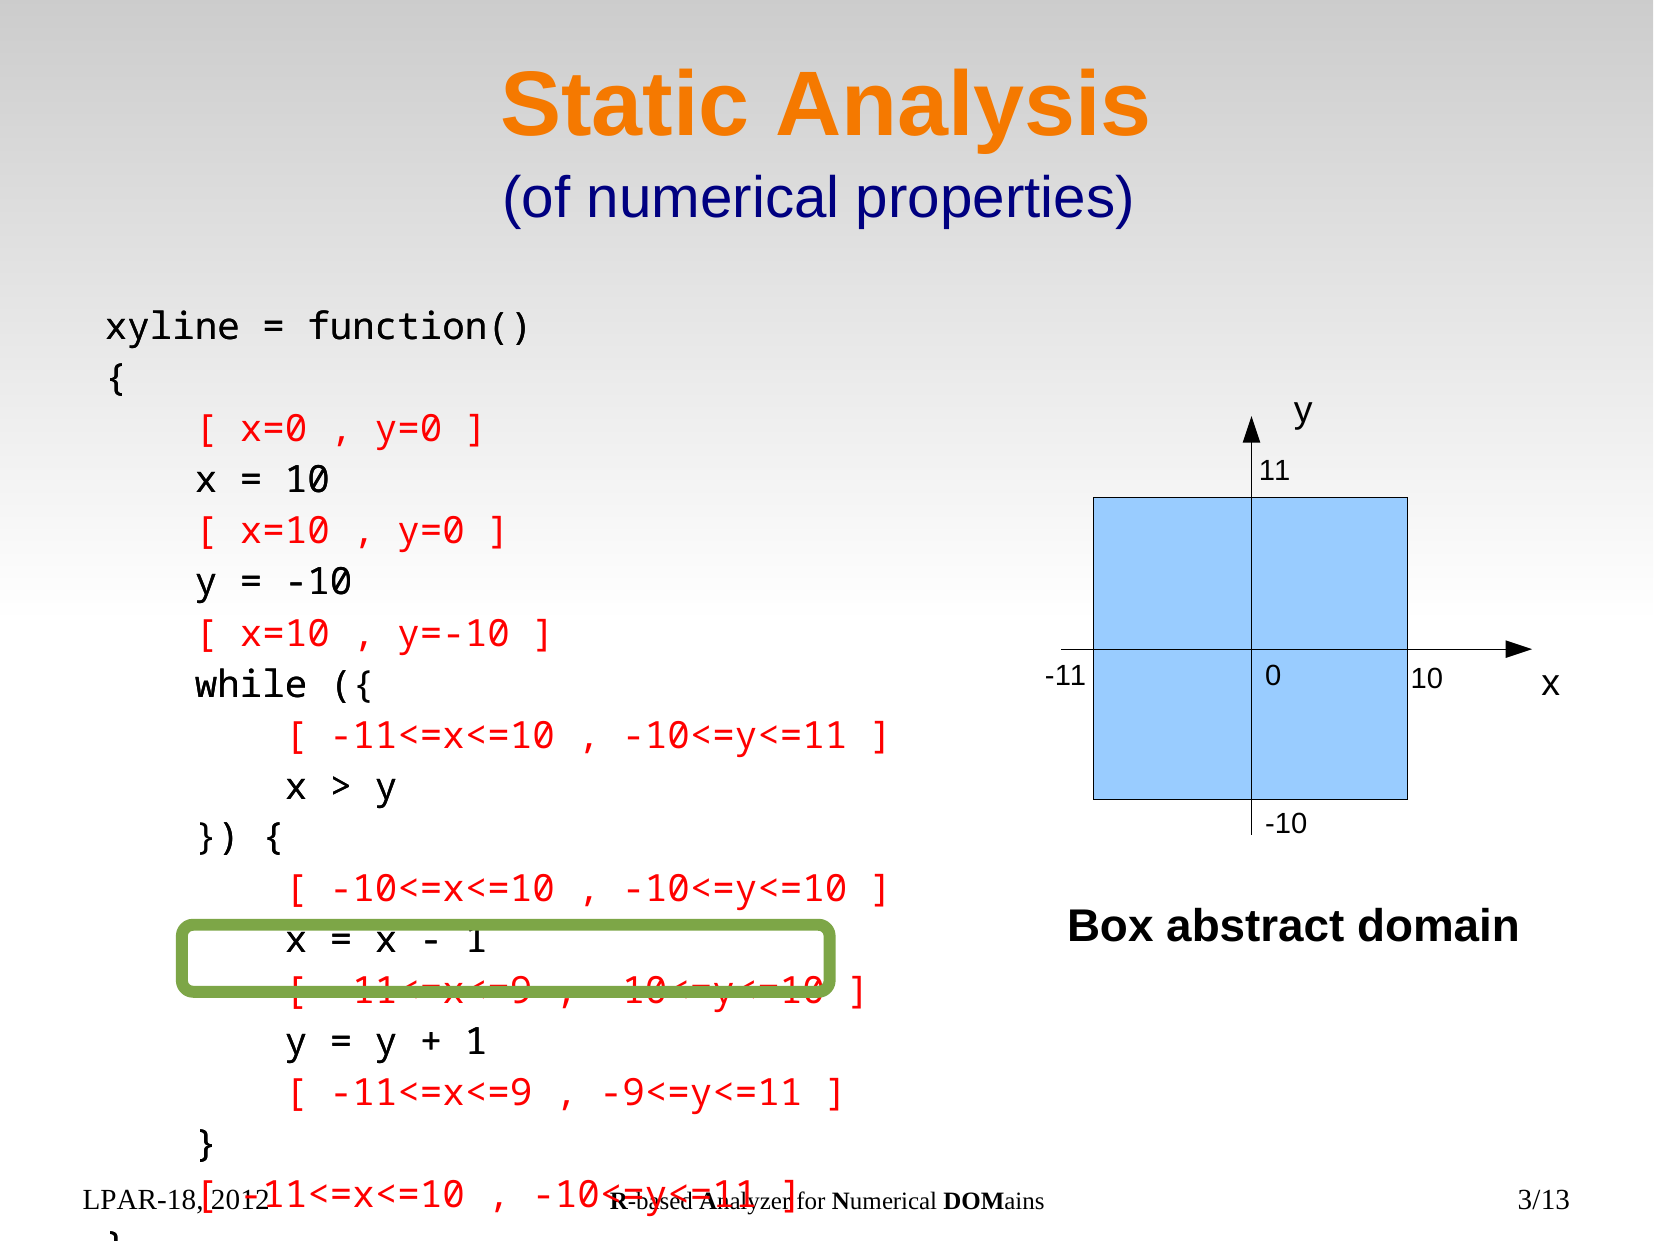

# Static Analysis
(of numerical properties)
xyline = function()
{
 [ x=0 , y=0 ]
 x = 10
 [ x=10 , y=0 ]
 y = -10
 [ x=10 , y=-10 ]
 while ({
 [ -11<=x<=10 , -10<=y<=11 ]
 x > y
 }) {
 [ -10<=x<=10 , -10<=y<=10 ]
 x = x - 1
 [ -11<=x<=9 , -10<=y<=10 ]
 y = y + 1
 [ -11<=x<=9 , -9<=y<=11 ]
 }
 [ -11<=x<=10 , -10<=y<=11 ]
}
xyline = function()
{
 x = 10
 y = -10
 while (
 x > y
 ) {
 x = x - 1
 y = y + 1
 }
}
y
x
11
-11
0
10
-10
Box abstract domain
LPAR-18, 2012
3